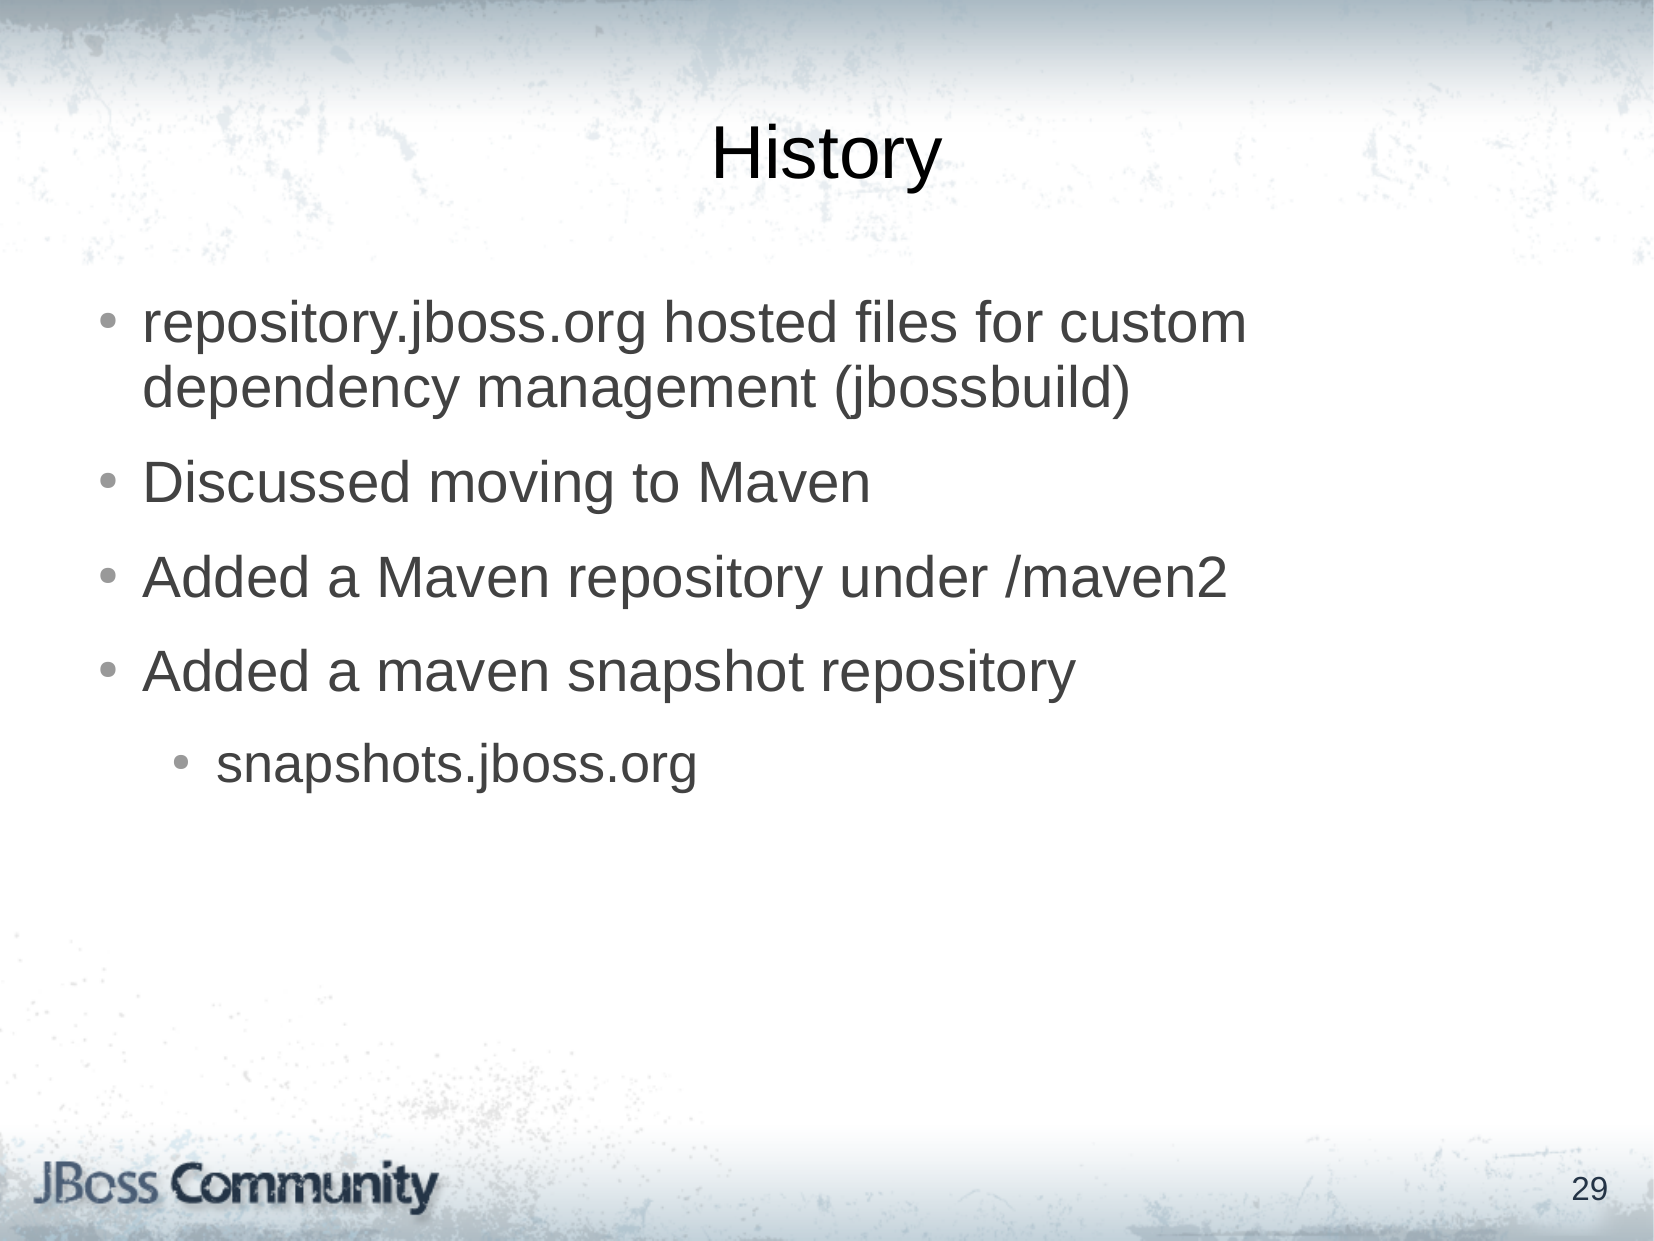

# History
repository.jboss.org hosted files for custom dependency management (jbossbuild)
Discussed moving to Maven
Added a Maven repository under /maven2
Added a maven snapshot repository
snapshots.jboss.org